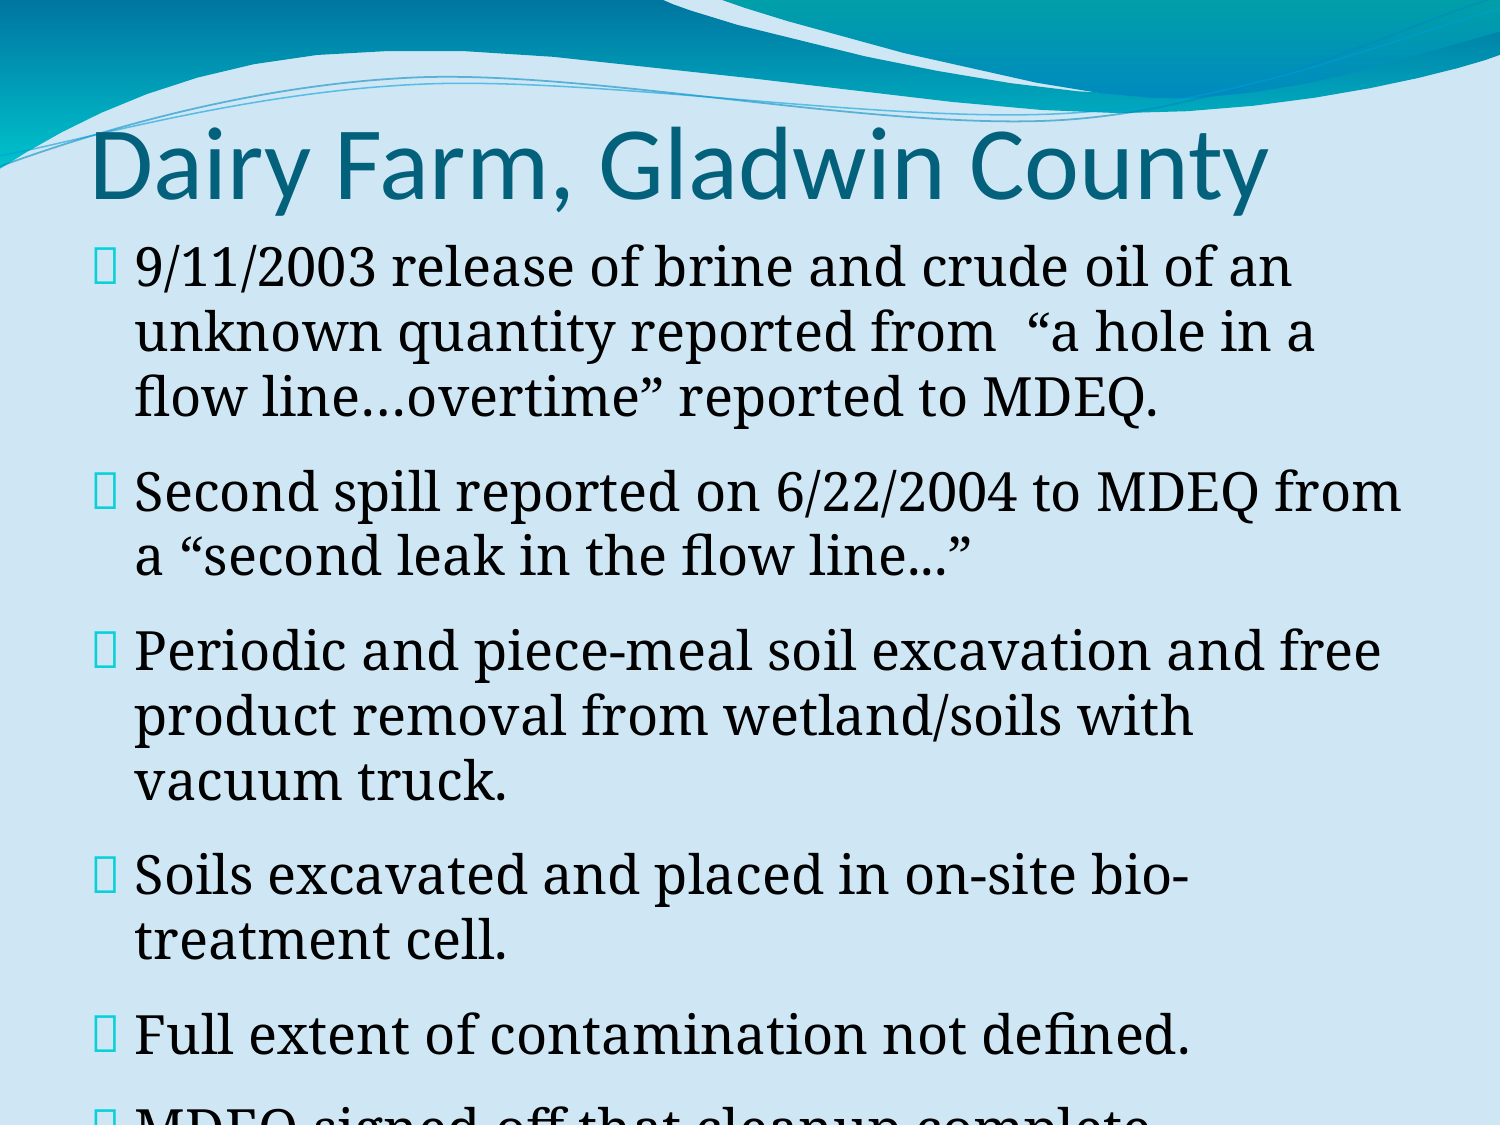

# Dairy Farm, Gladwin County
9/11/2003 release of brine and crude oil of an unknown quantity reported from “a hole in a flow line…overtime” reported to MDEQ.
Second spill reported on 6/22/2004 to MDEQ from a “second leak in the flow line...”
Periodic and piece-meal soil excavation and free product removal from wetland/soils with vacuum truck.
Soils excavated and placed in on-site bio-treatment cell.
Full extent of contamination not defined.
MDEQ signed off that cleanup complete.